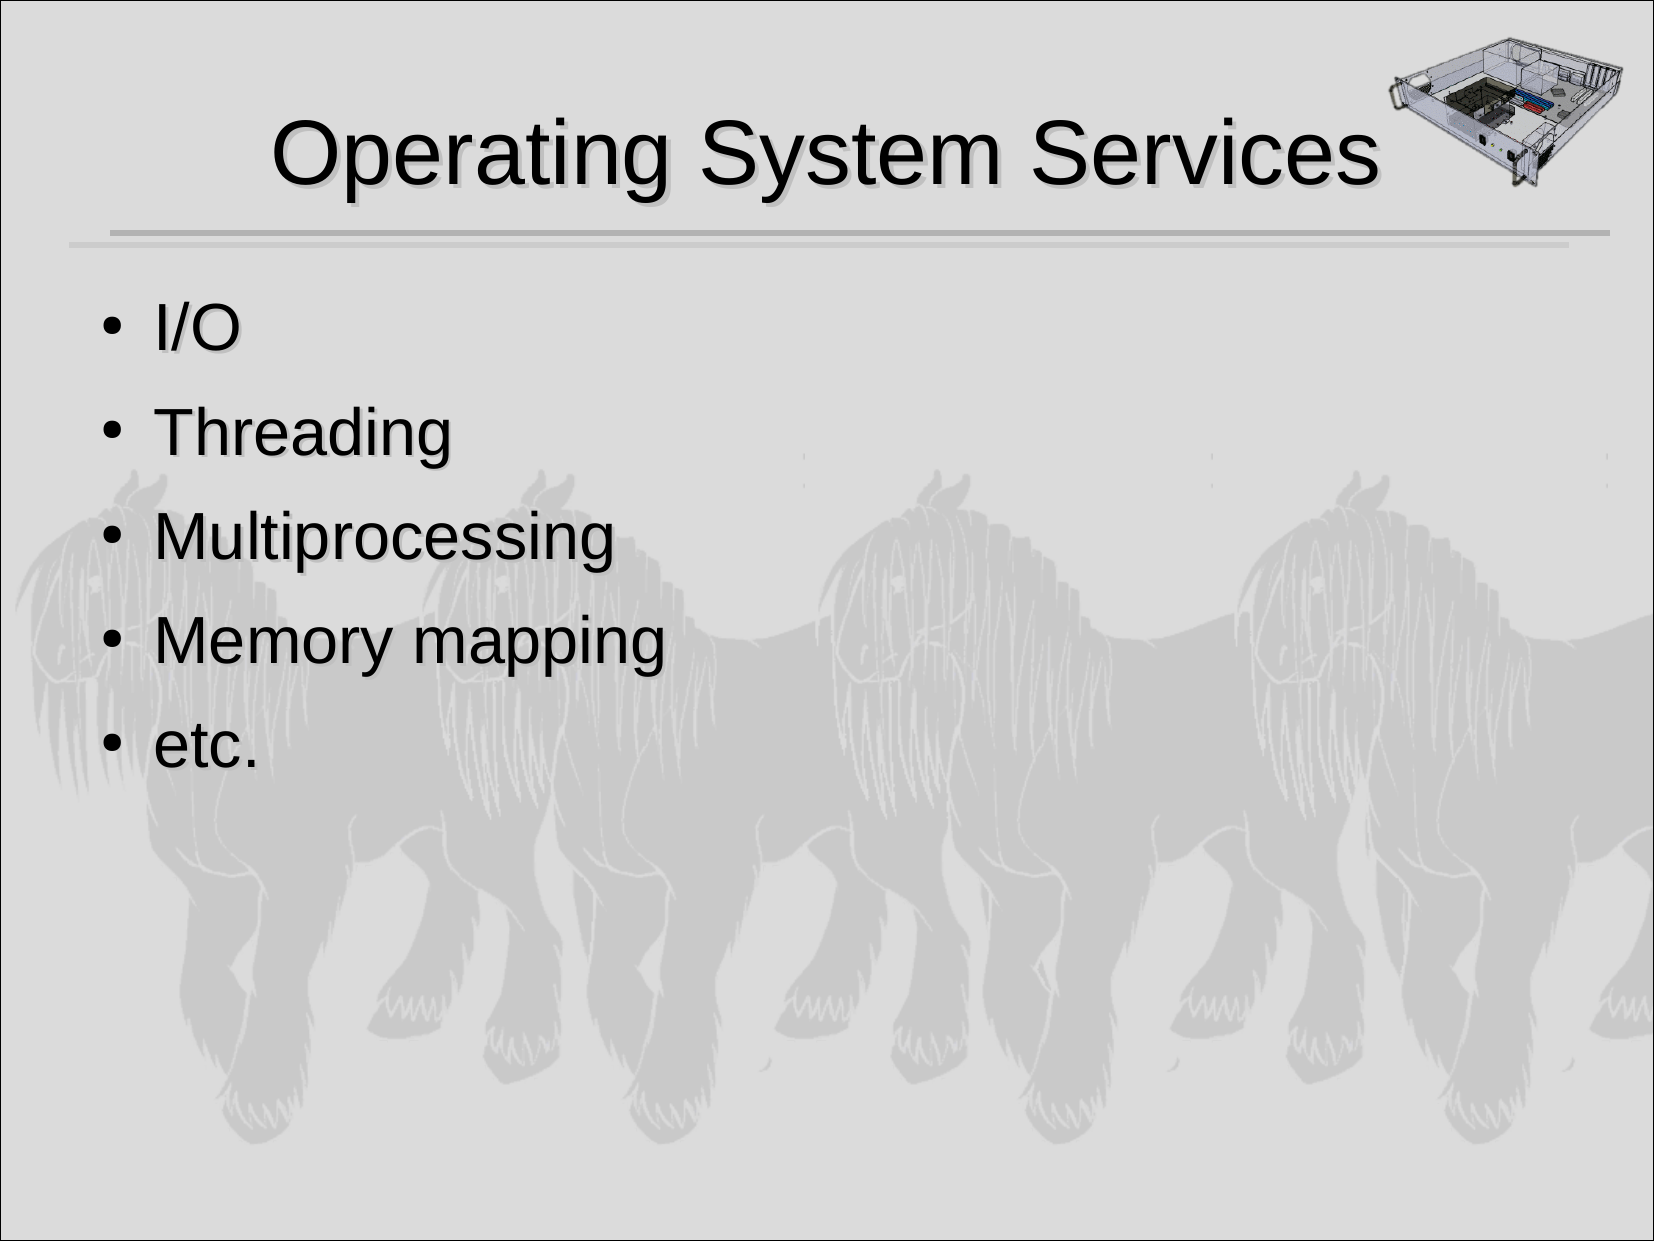

# Operating System Services
I/O
Threading
Multiprocessing
Memory mapping
etc.